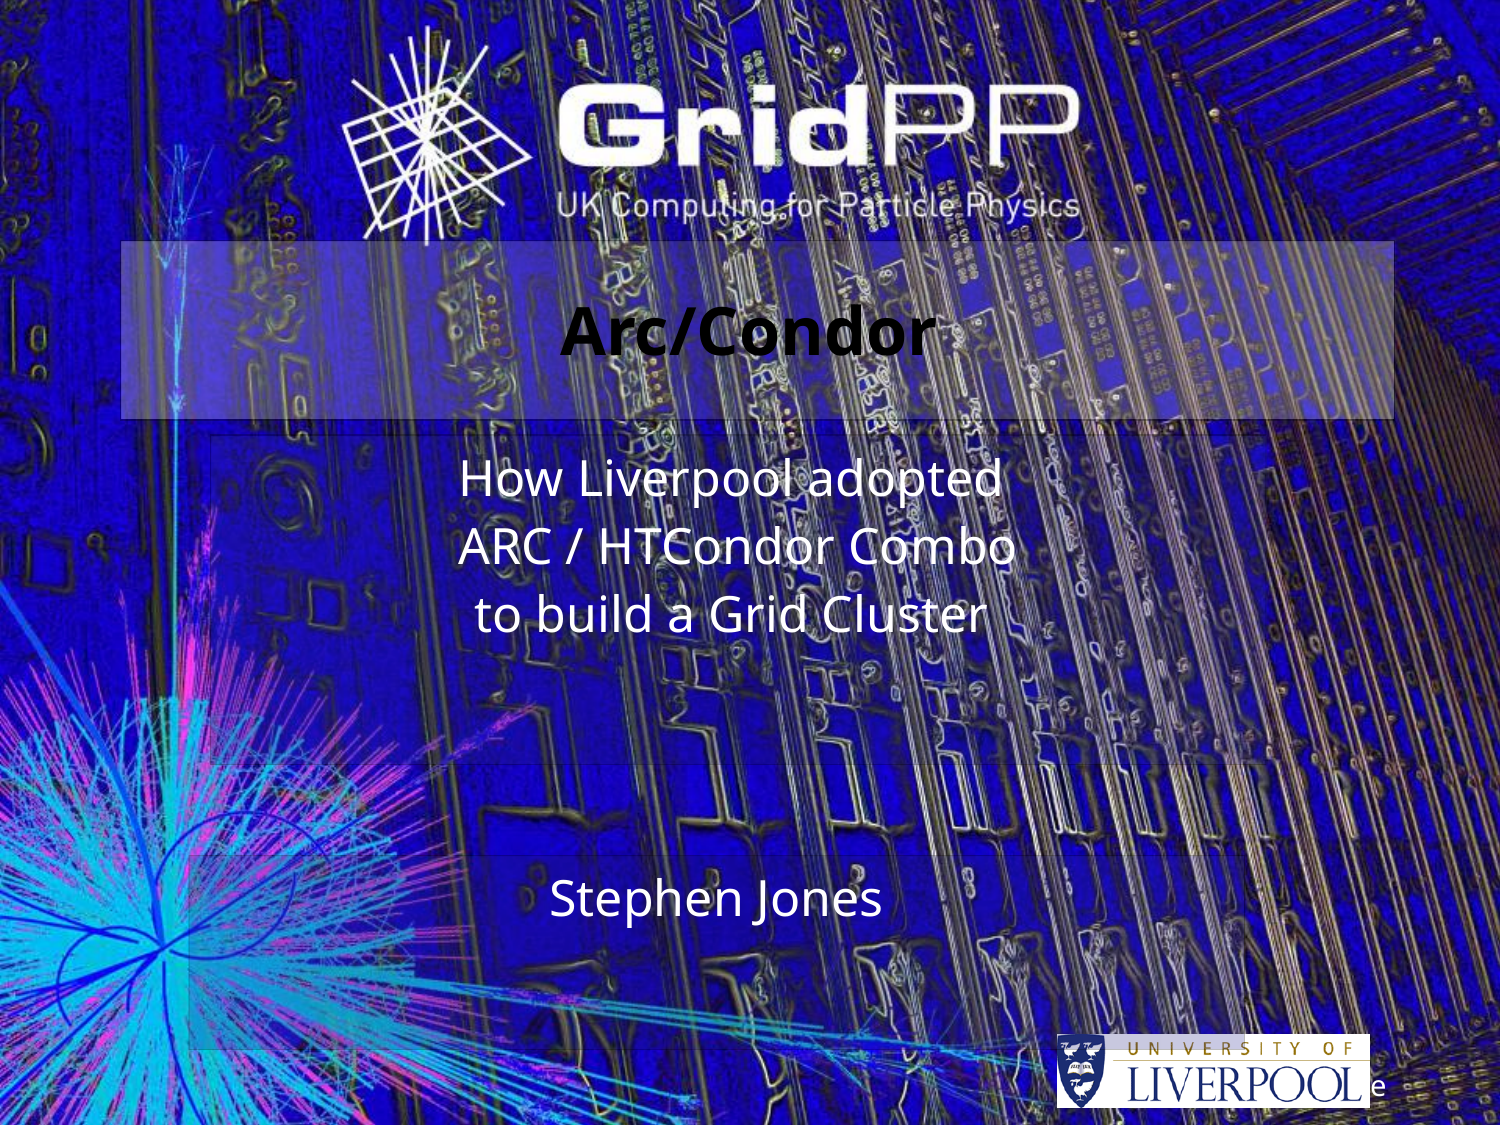

# Arc/Condor
How Liverpool adopted
ARC / HTCondor Combo
to build a Grid Cluster
Stephen Jones